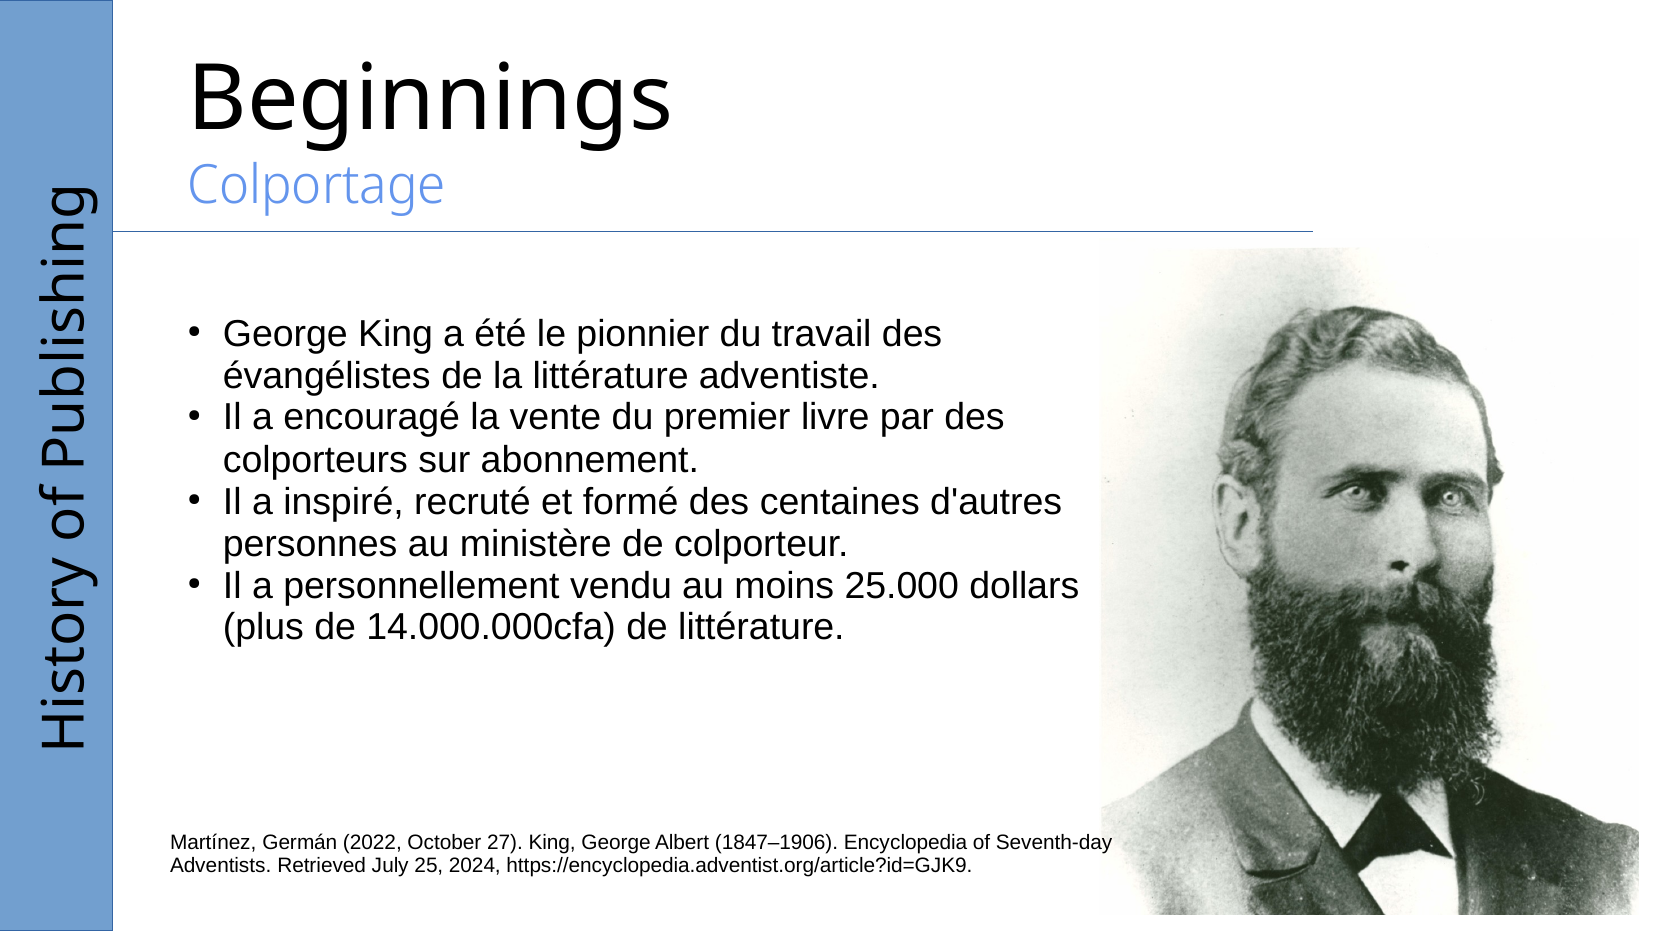

# Beginnings
Colportage
George King a été le pionnier du travail des évangélistes de la littérature adventiste.
Il a encouragé la vente du premier livre par des colporteurs sur abonnement.
Il a inspiré, recruté et formé des centaines d'autres personnes au ministère de colporteur.
Il a personnellement vendu au moins 25.000 dollars (plus de 14.000.000cfa) de littérature.
History of Publishing
Martínez, Germán (2022, October 27). King, George Albert (1847–1906). Encyclopedia of Seventh-day Adventists. Retrieved July 25, 2024, https://encyclopedia.adventist.org/article?id=GJK9.